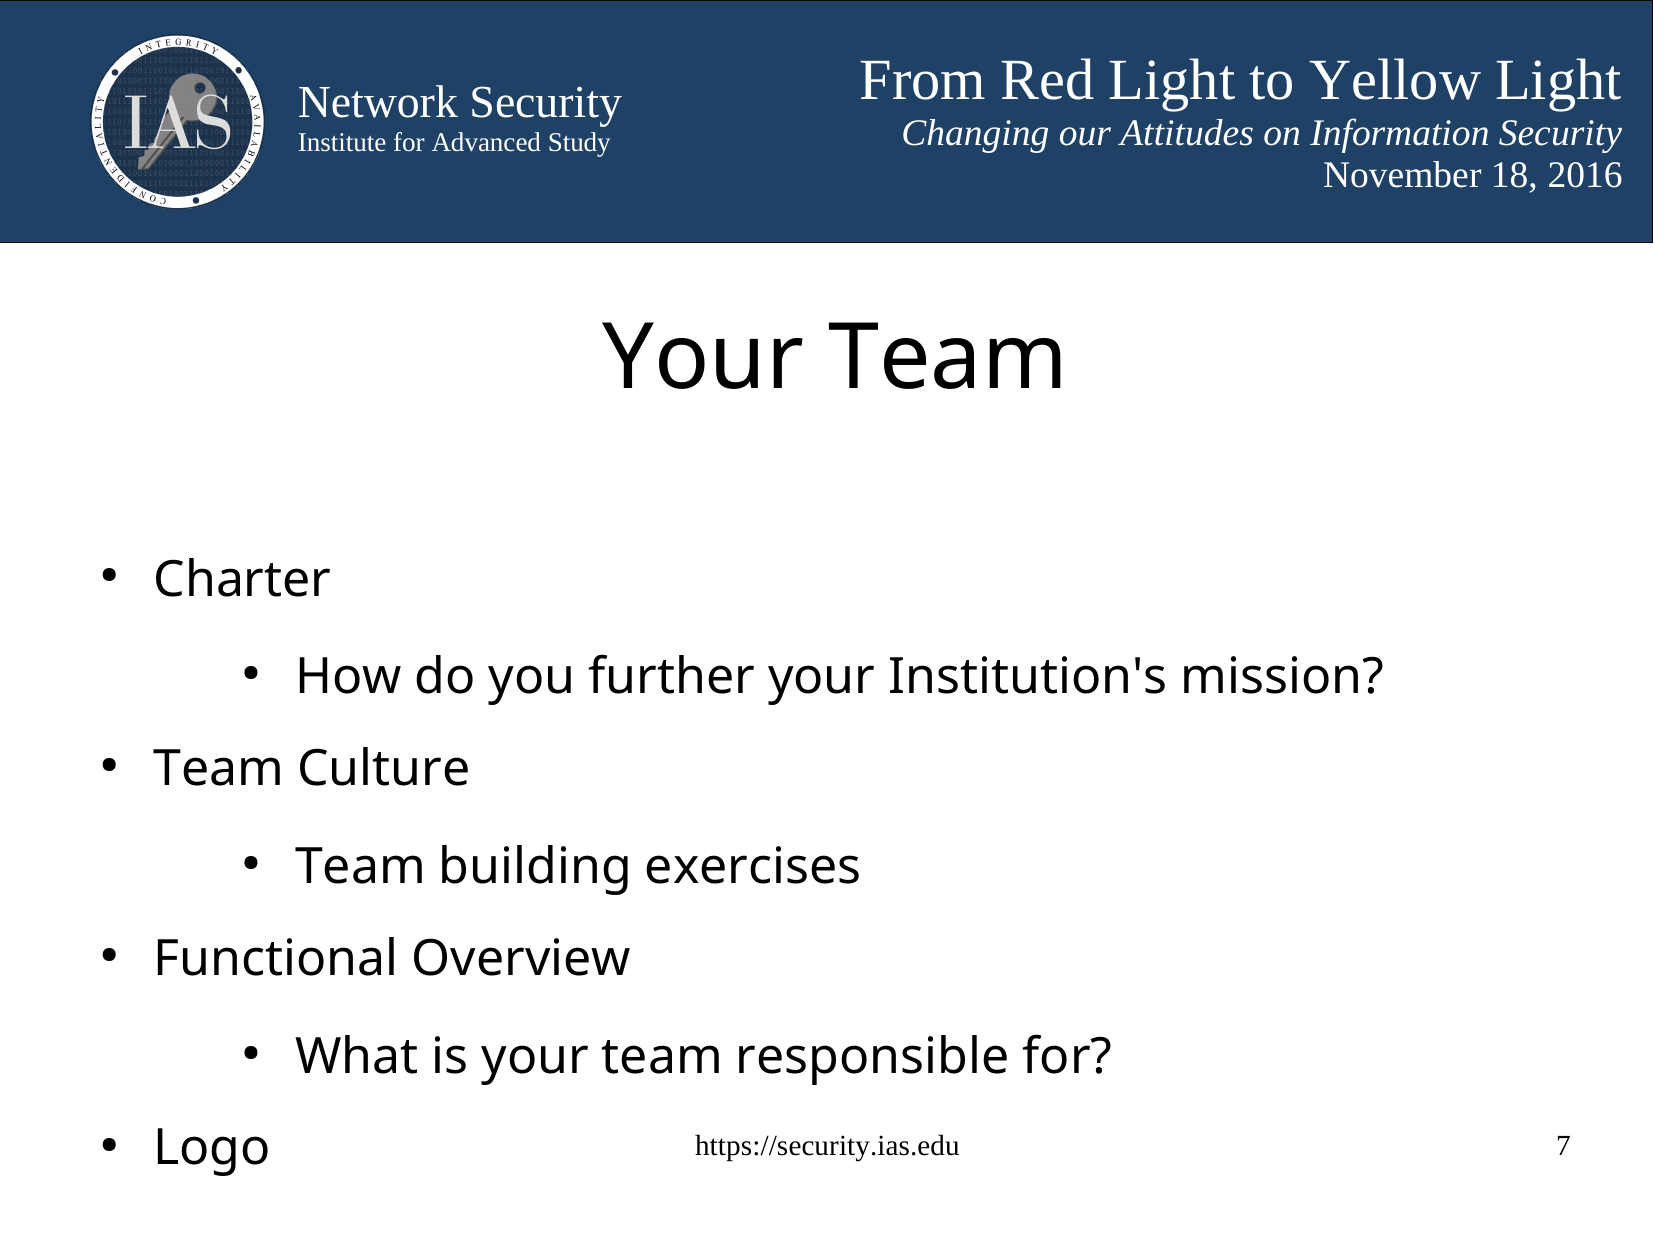

# Your Team
Charter
How do you further your Institution's mission?
Team Culture
Team building exercises
Functional Overview
What is your team responsible for?
Logo
7